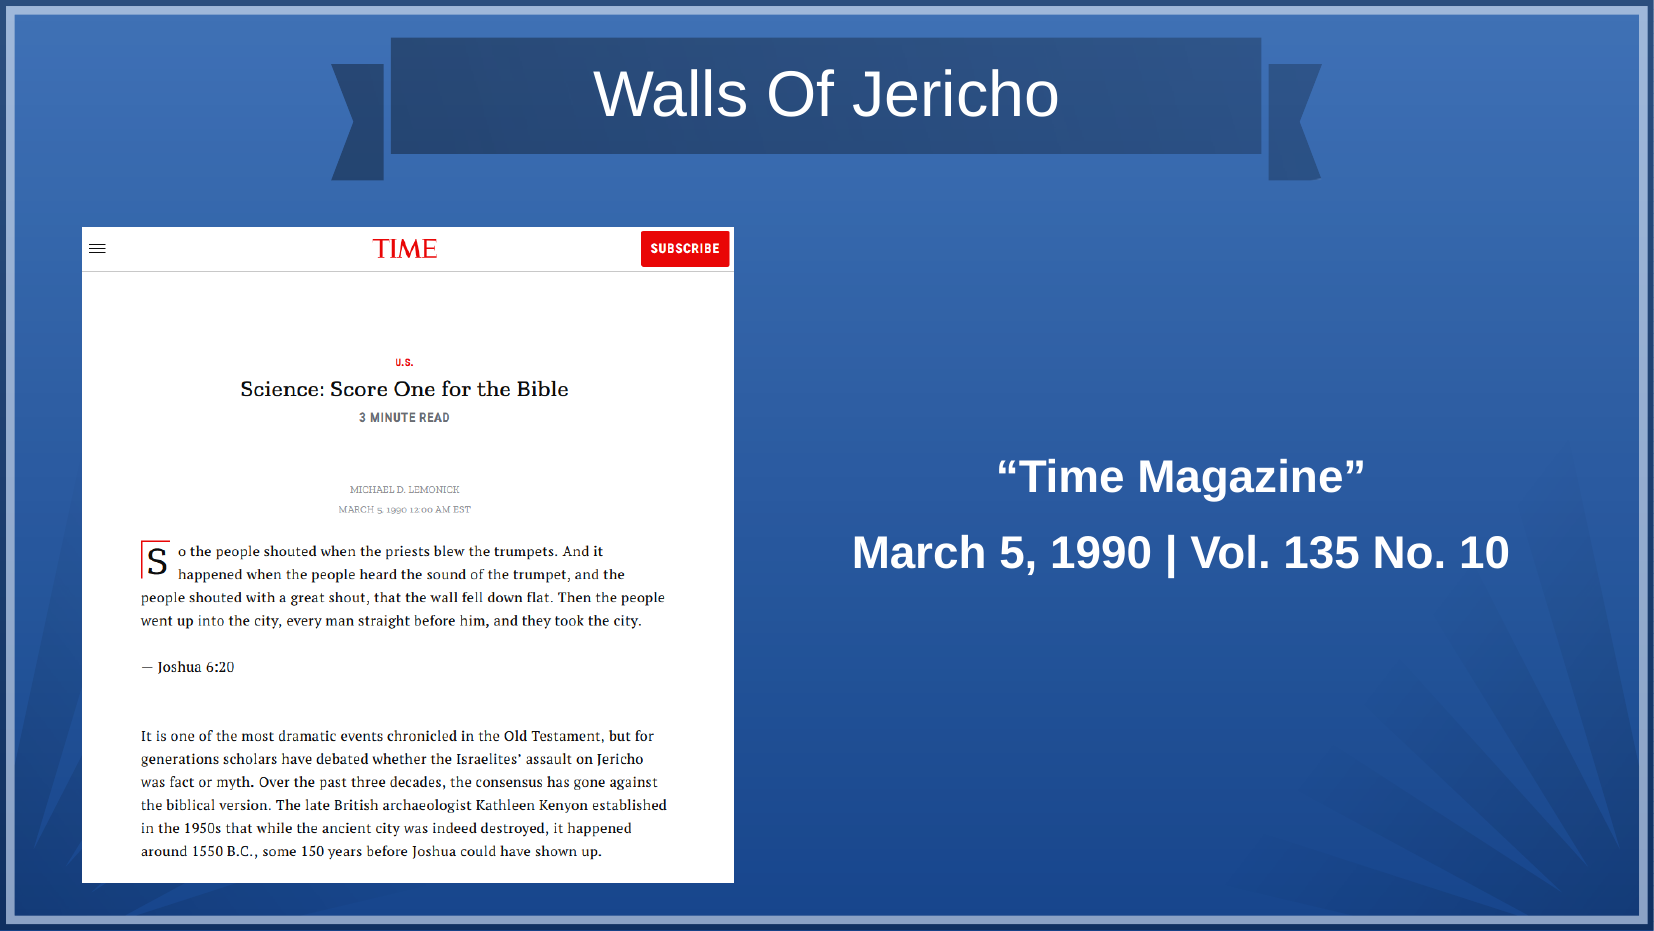

# Walls Of Jericho
“Time Magazine”
March 5, 1990 | Vol. 135 No. 10